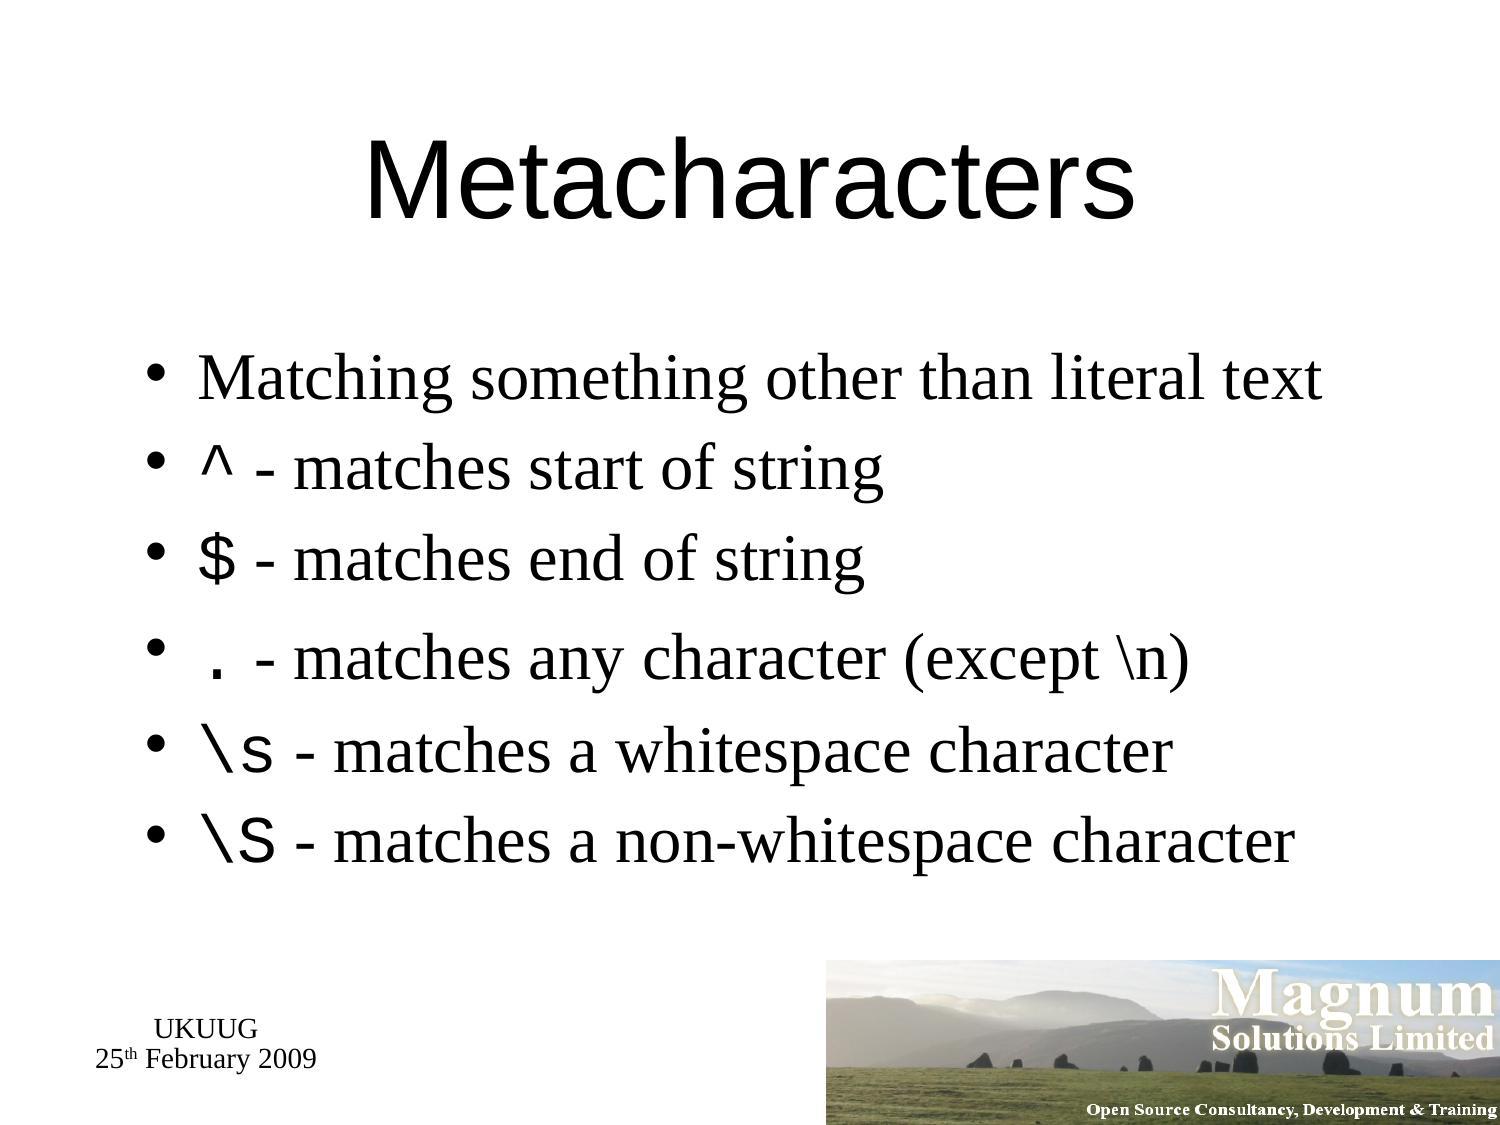

# Metacharacters
Matching something other than literal text
^ - matches start of string
$ - matches end of string
. - matches any character (except \n)‏
\s - matches a whitespace character
\S - matches a non-whitespace character
108